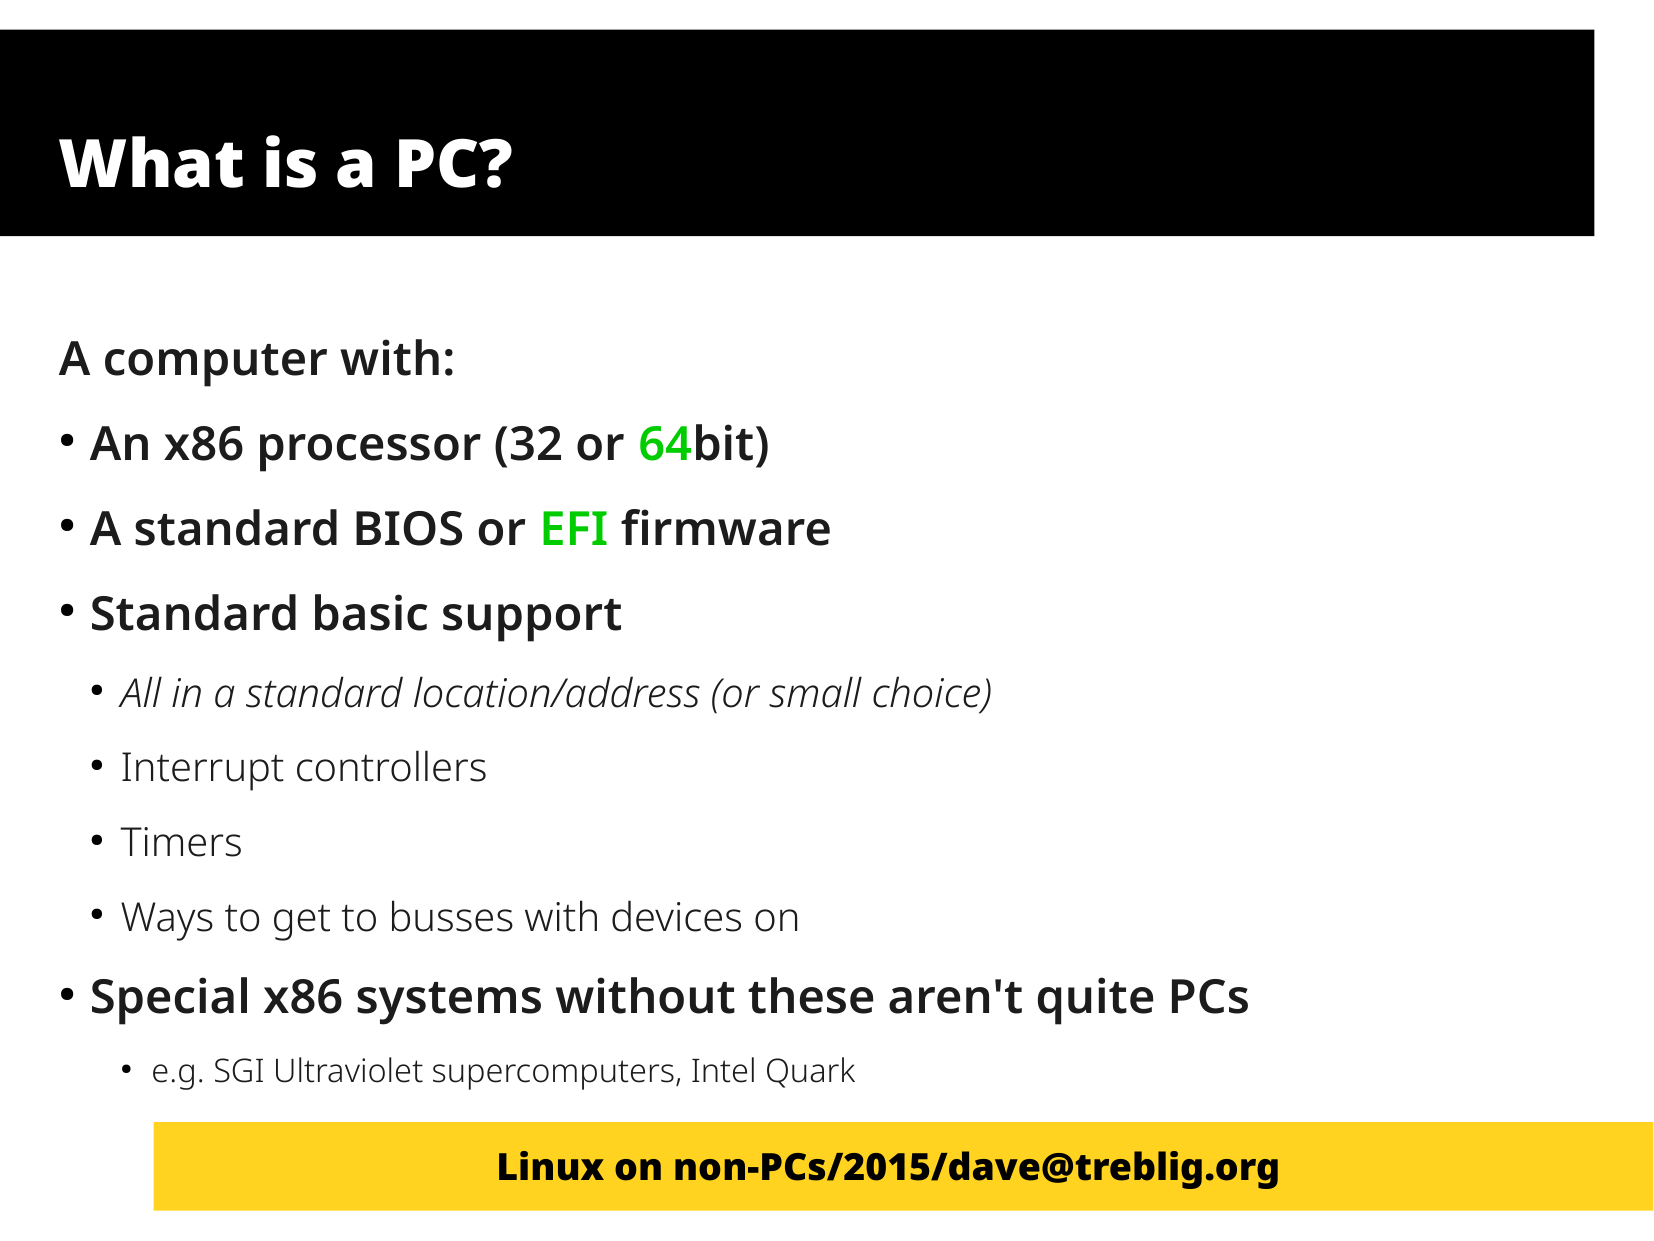

# What is a PC?
A computer with:
An x86 processor (32 or 64bit)
A standard BIOS or EFI firmware
Standard basic support
All in a standard location/address (or small choice)
Interrupt controllers
Timers
Ways to get to busses with devices on
Special x86 systems without these aren't quite PCs
e.g. SGI Ultraviolet supercomputers, Intel Quark